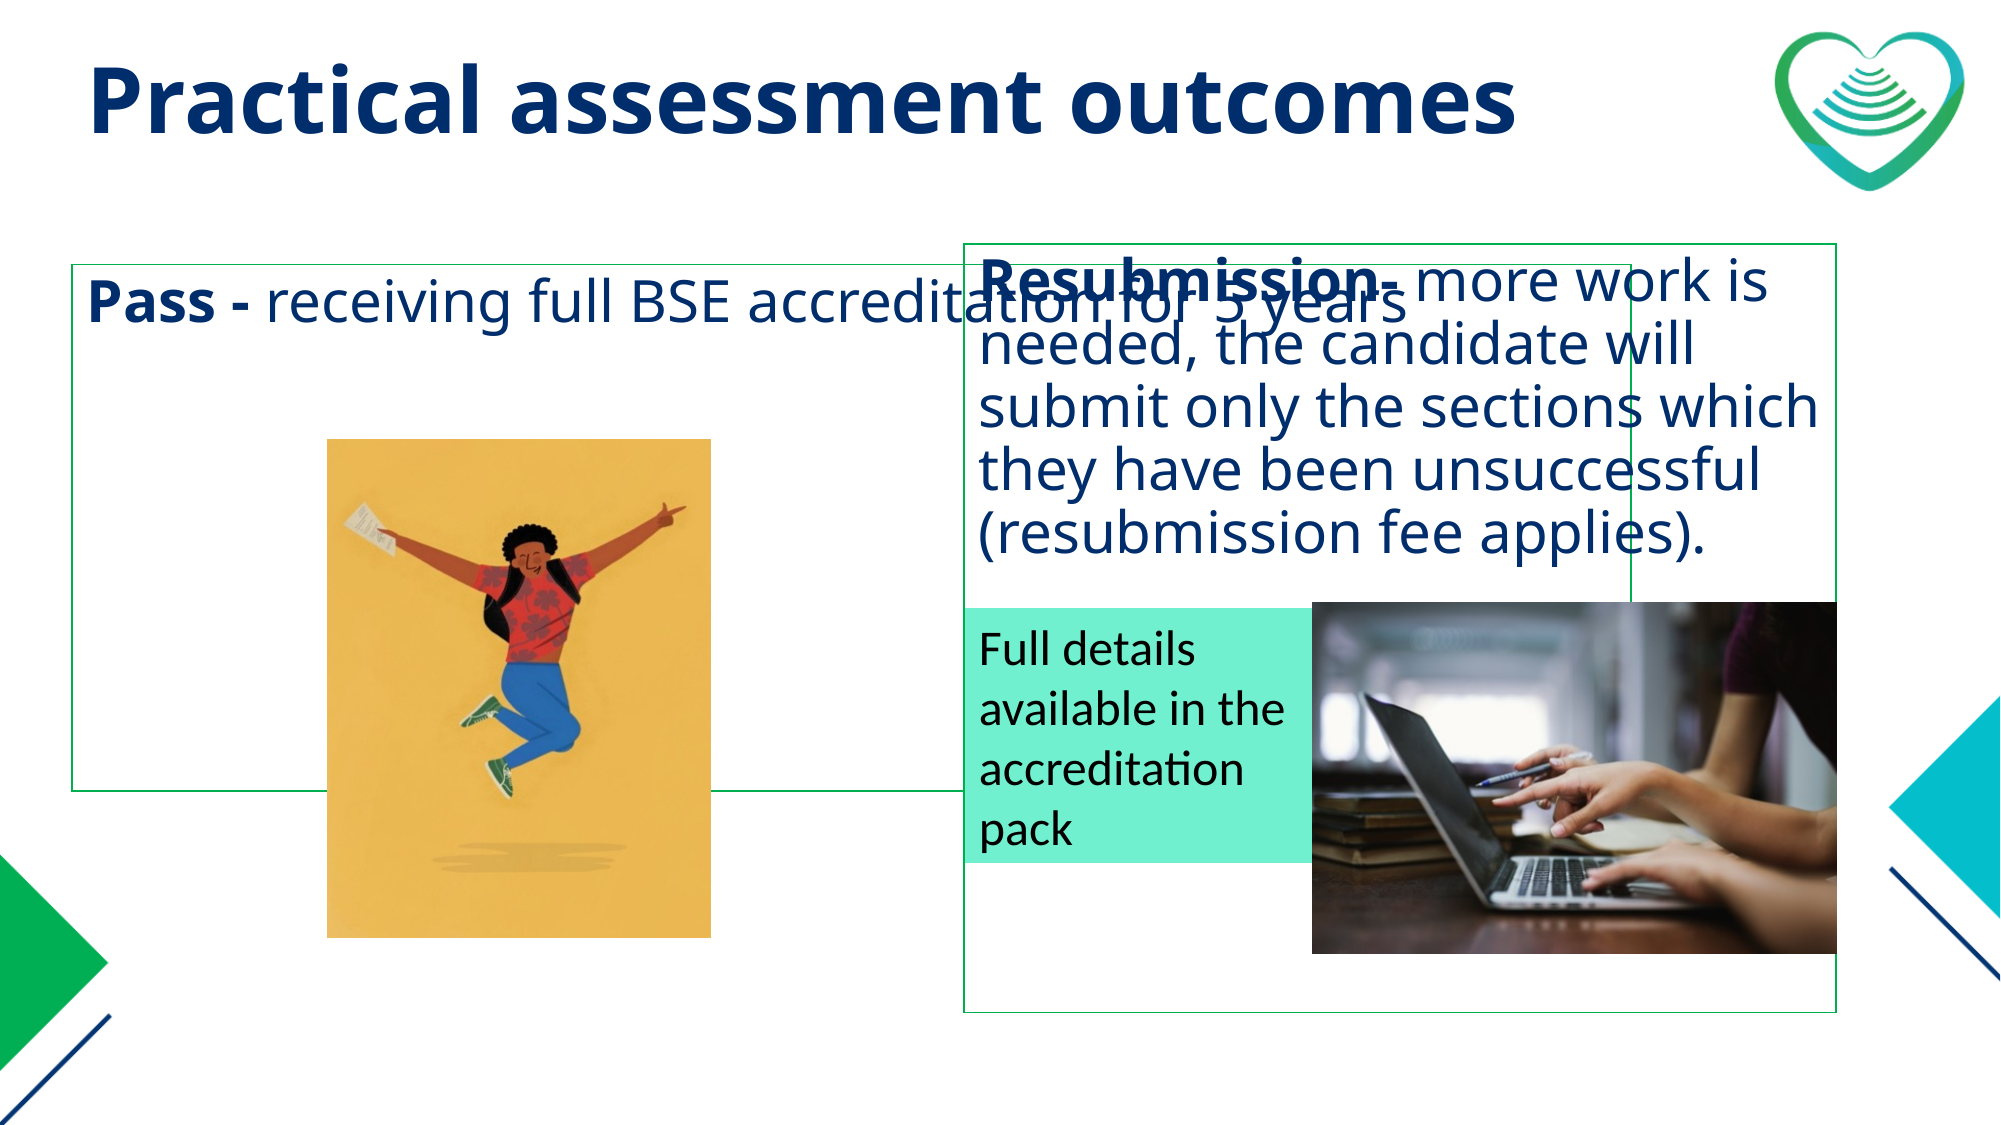

# Practical assessment outcomes
Resubmission- more work is needed, the candidate will submit only the sections which they have been unsuccessful (resubmission fee applies).
Pass - receiving full BSE accreditation for 5 years
Full details available in the accreditation pack